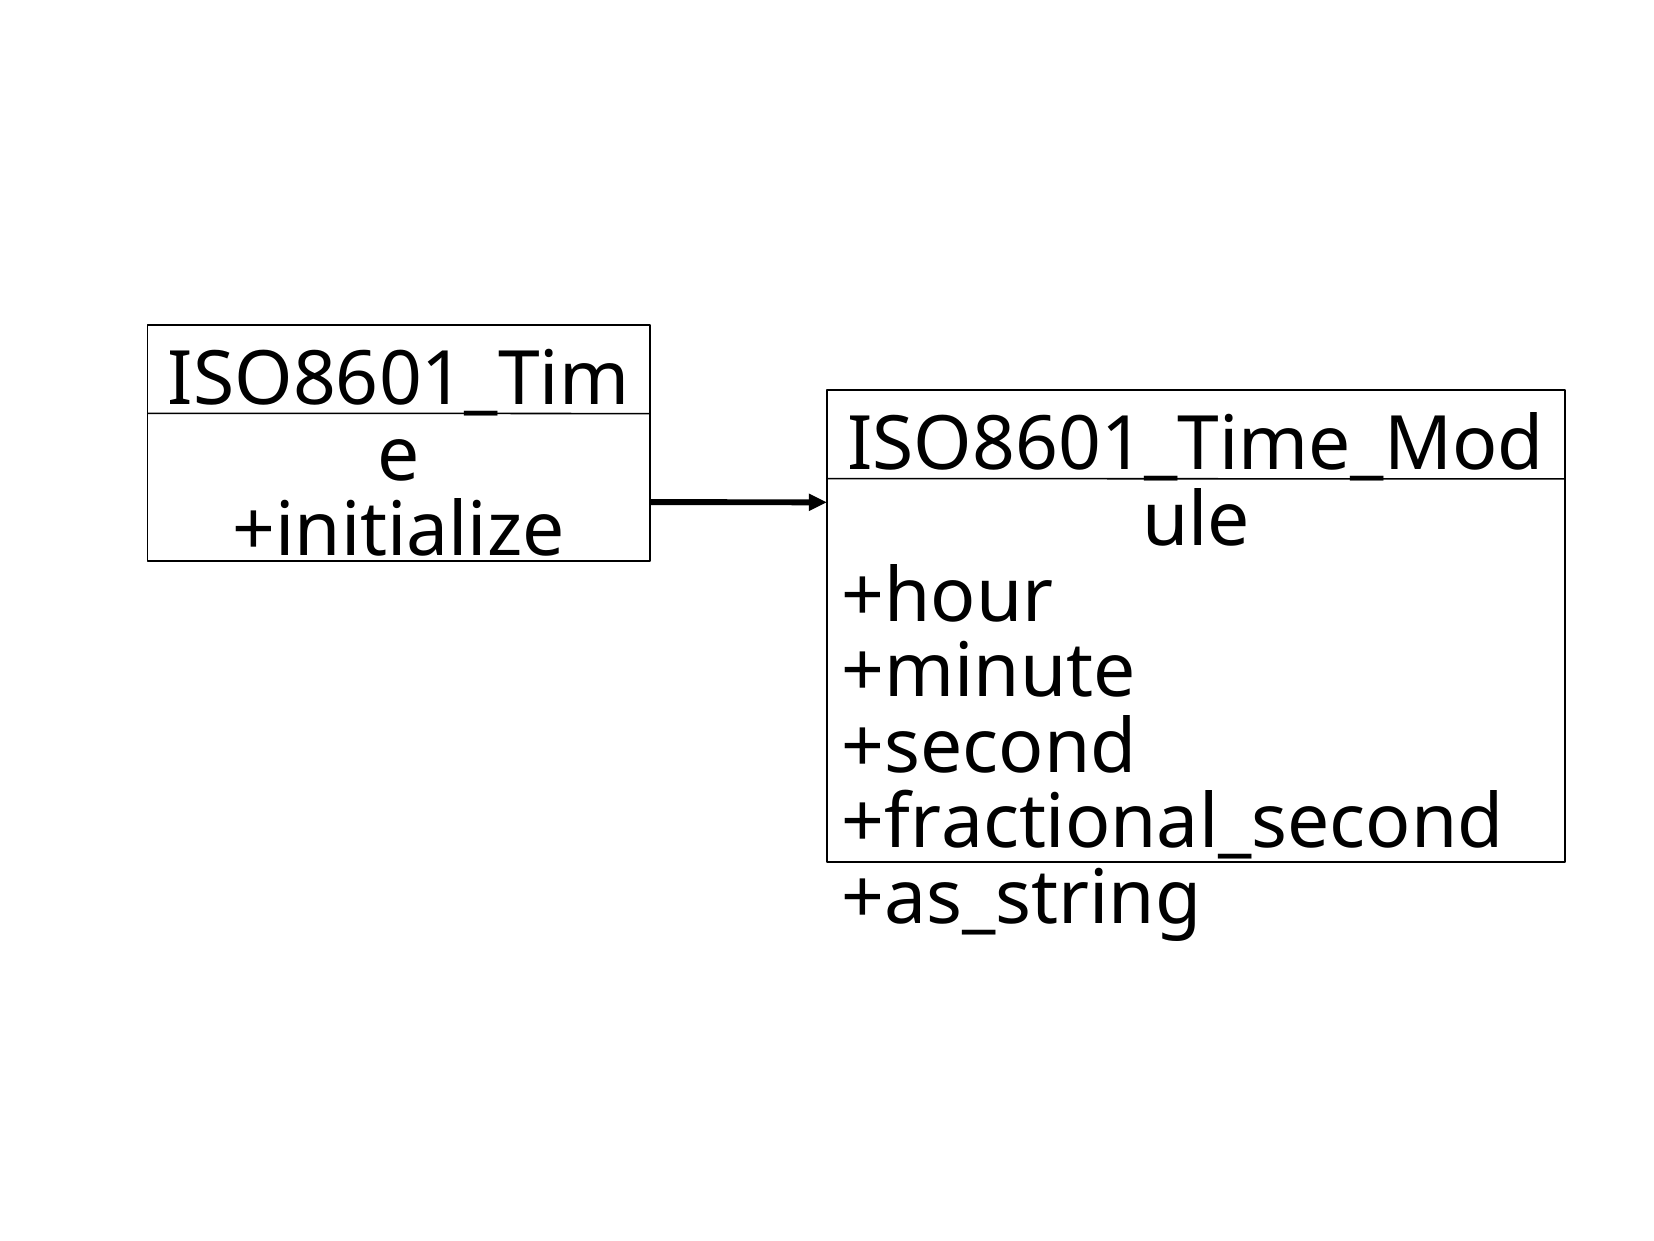

ISO8601_Time
+initialize
ISO8601_Time_Module
+hour
+minute
+second
+fractional_second
+as_string